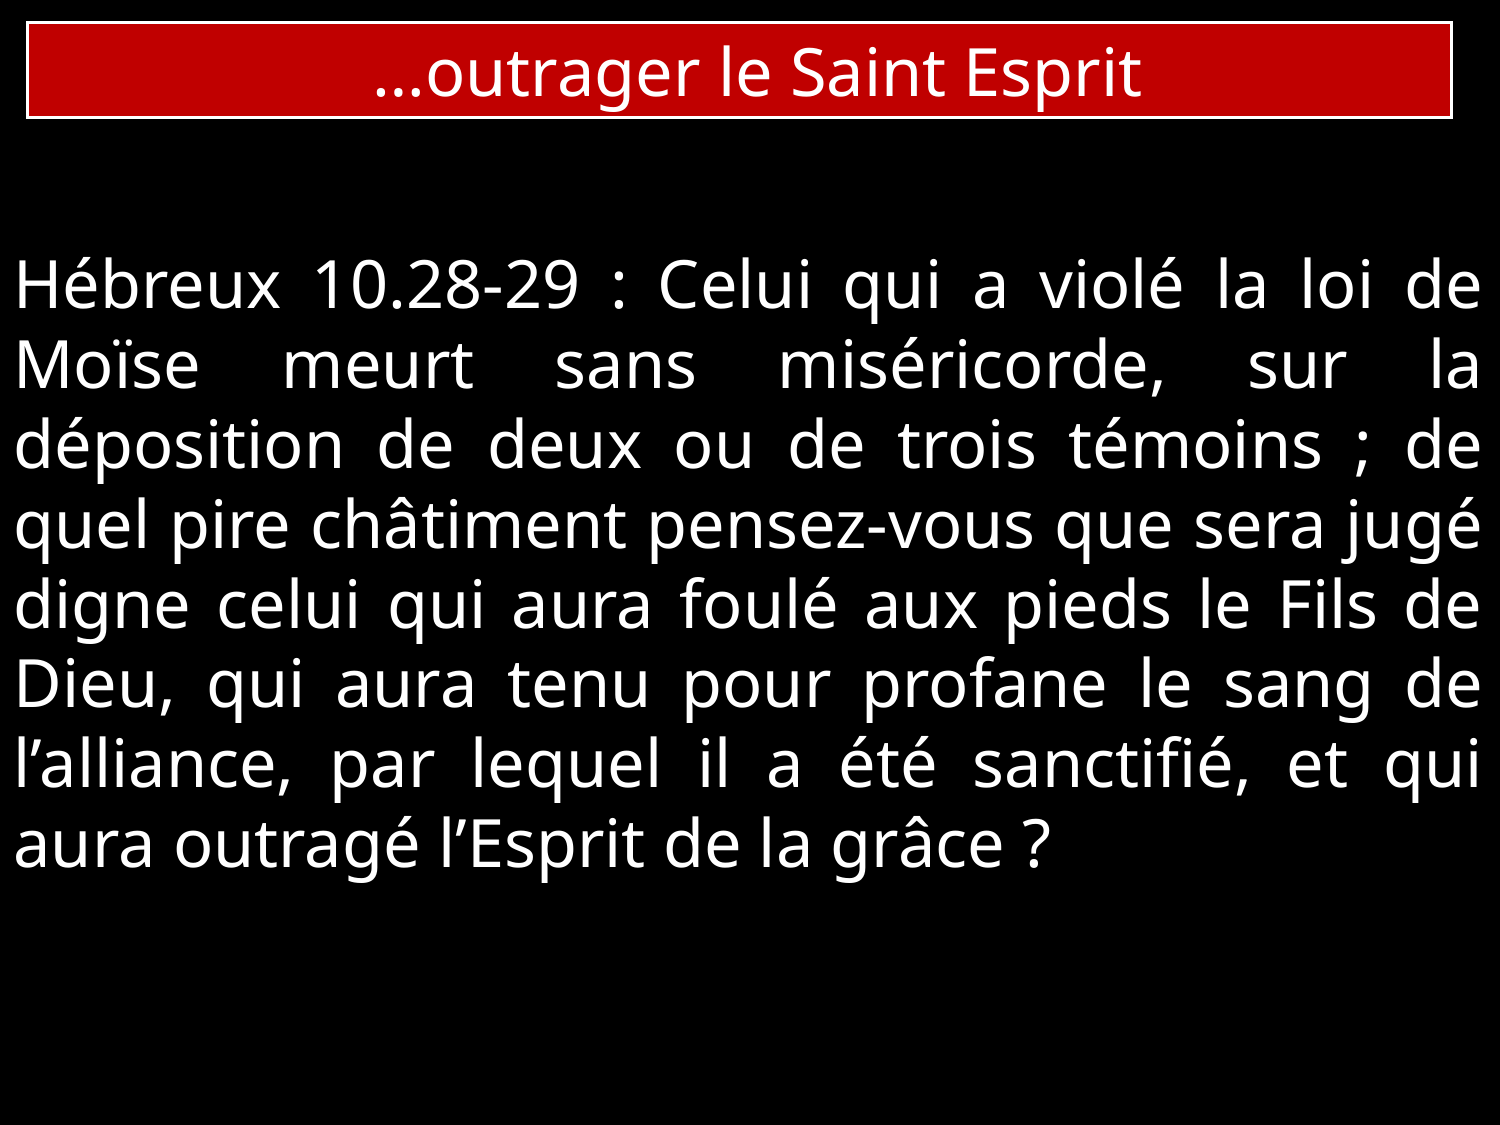

…outrager le Saint Esprit
Hébreux 10.28-29 : Celui qui a violé la loi de Moïse meurt sans miséricorde, sur la déposition de deux ou de trois témoins ; de quel pire châtiment pensez-vous que sera jugé digne celui qui aura foulé aux pieds le Fils de Dieu, qui aura tenu pour profane le sang de l’alliance, par lequel il a été sanctifié, et qui aura outragé l’Esprit de la grâce ?